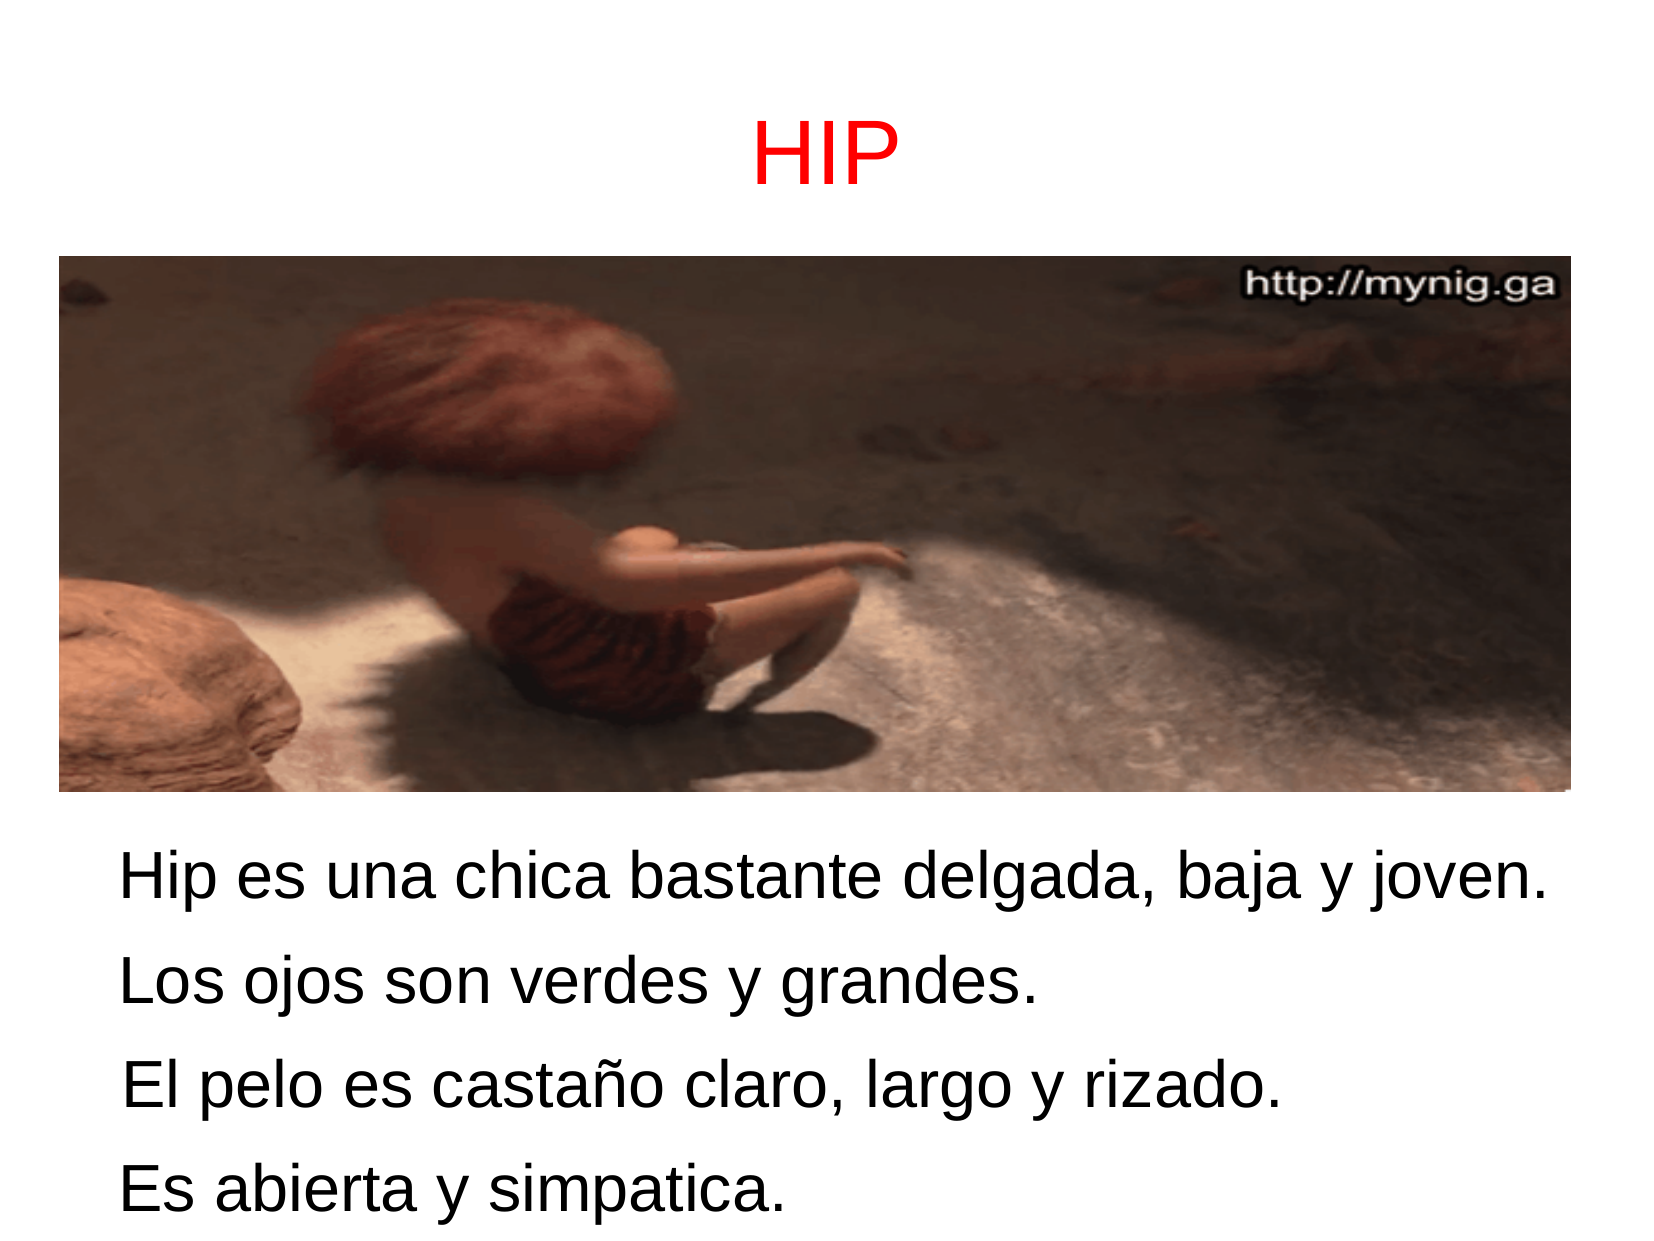

# HIP
Hip es una chica bastante delgada, baja y joven.
Los ojos son verdes y grandes.
 El pelo es castaño claro, largo y rizado.
Es abierta y simpatica.